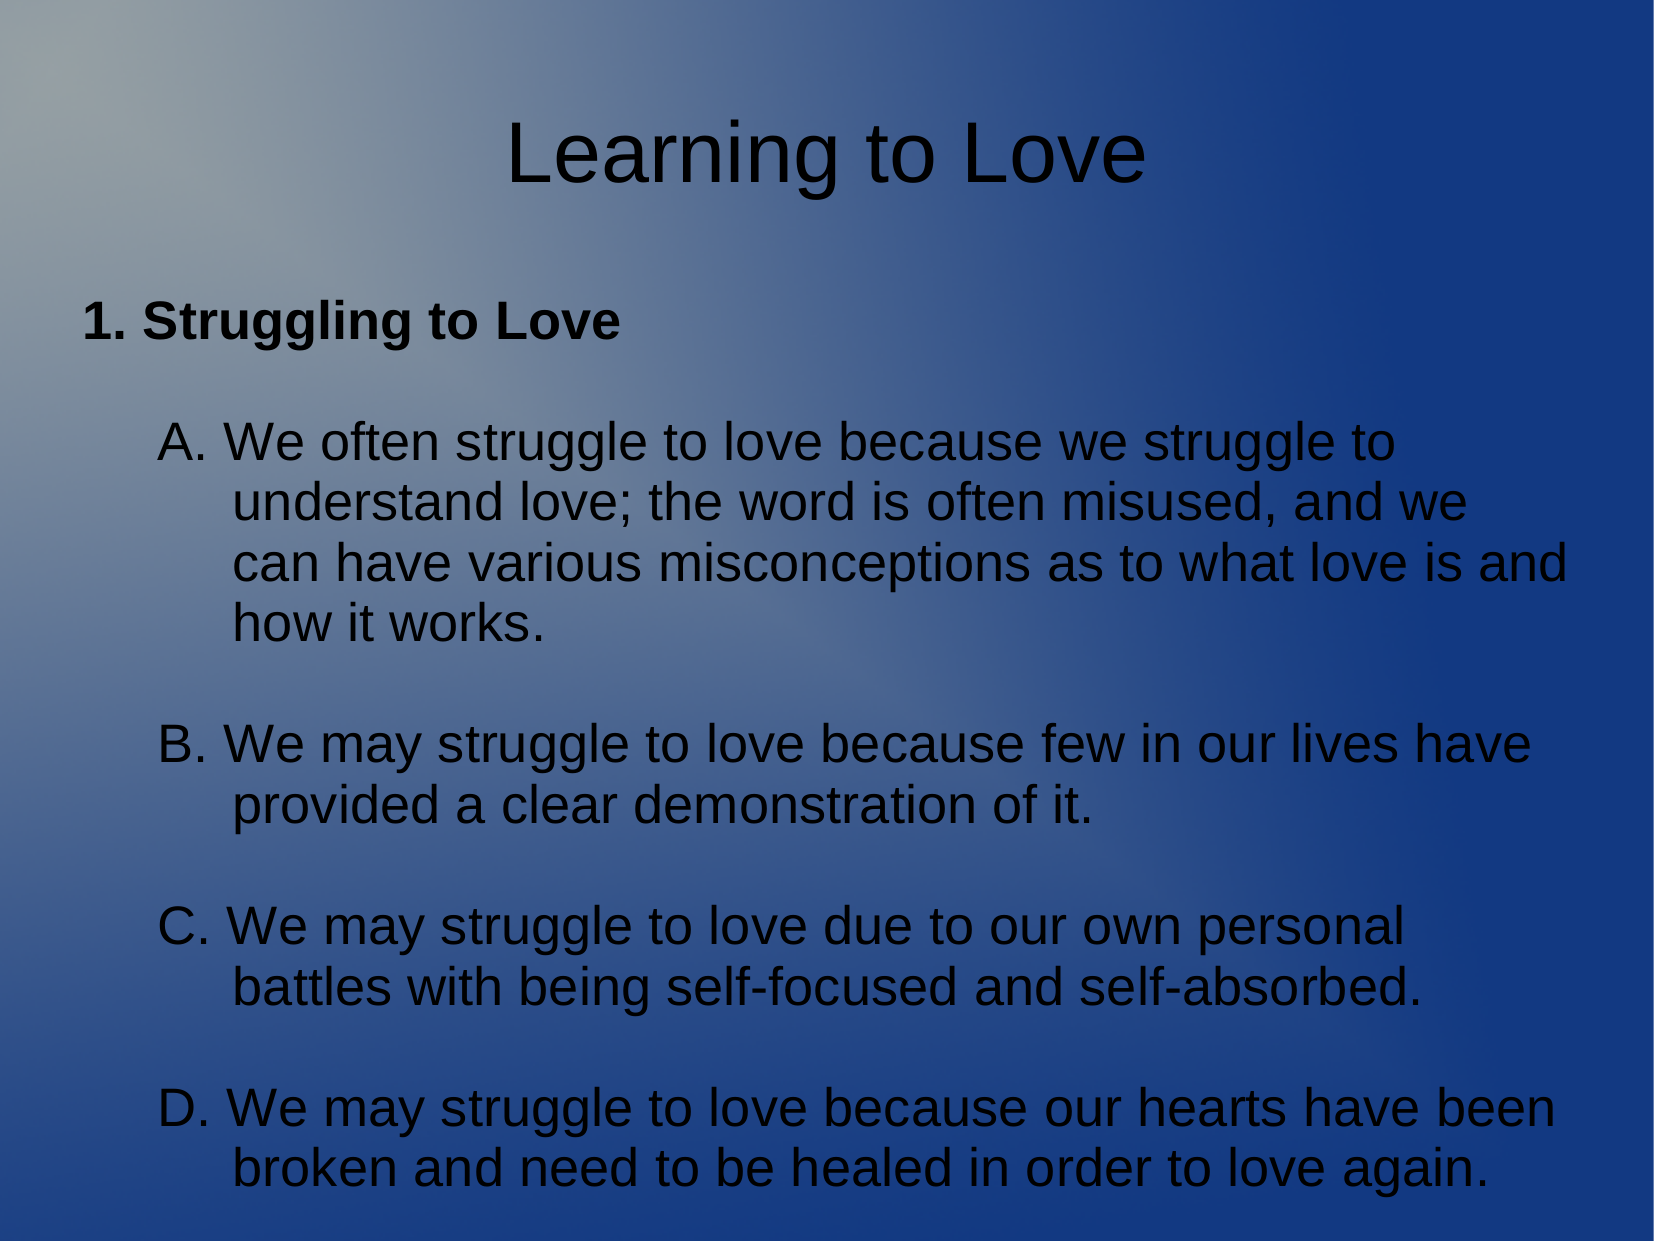

# Learning to Love
1. Struggling to Love
	A. We often struggle to love because we struggle to 				understand love; the word is often misused, and we 			can have various misconceptions as to what love is and 		how it works.
	B. We may struggle to love because few in our lives have 		provided a clear demonstration of it.
	C. We may struggle to love due to our own personal 				battles with being self-focused and self-absorbed.
	D. We may struggle to love because our hearts have been 		broken and need to be healed in order to love again.